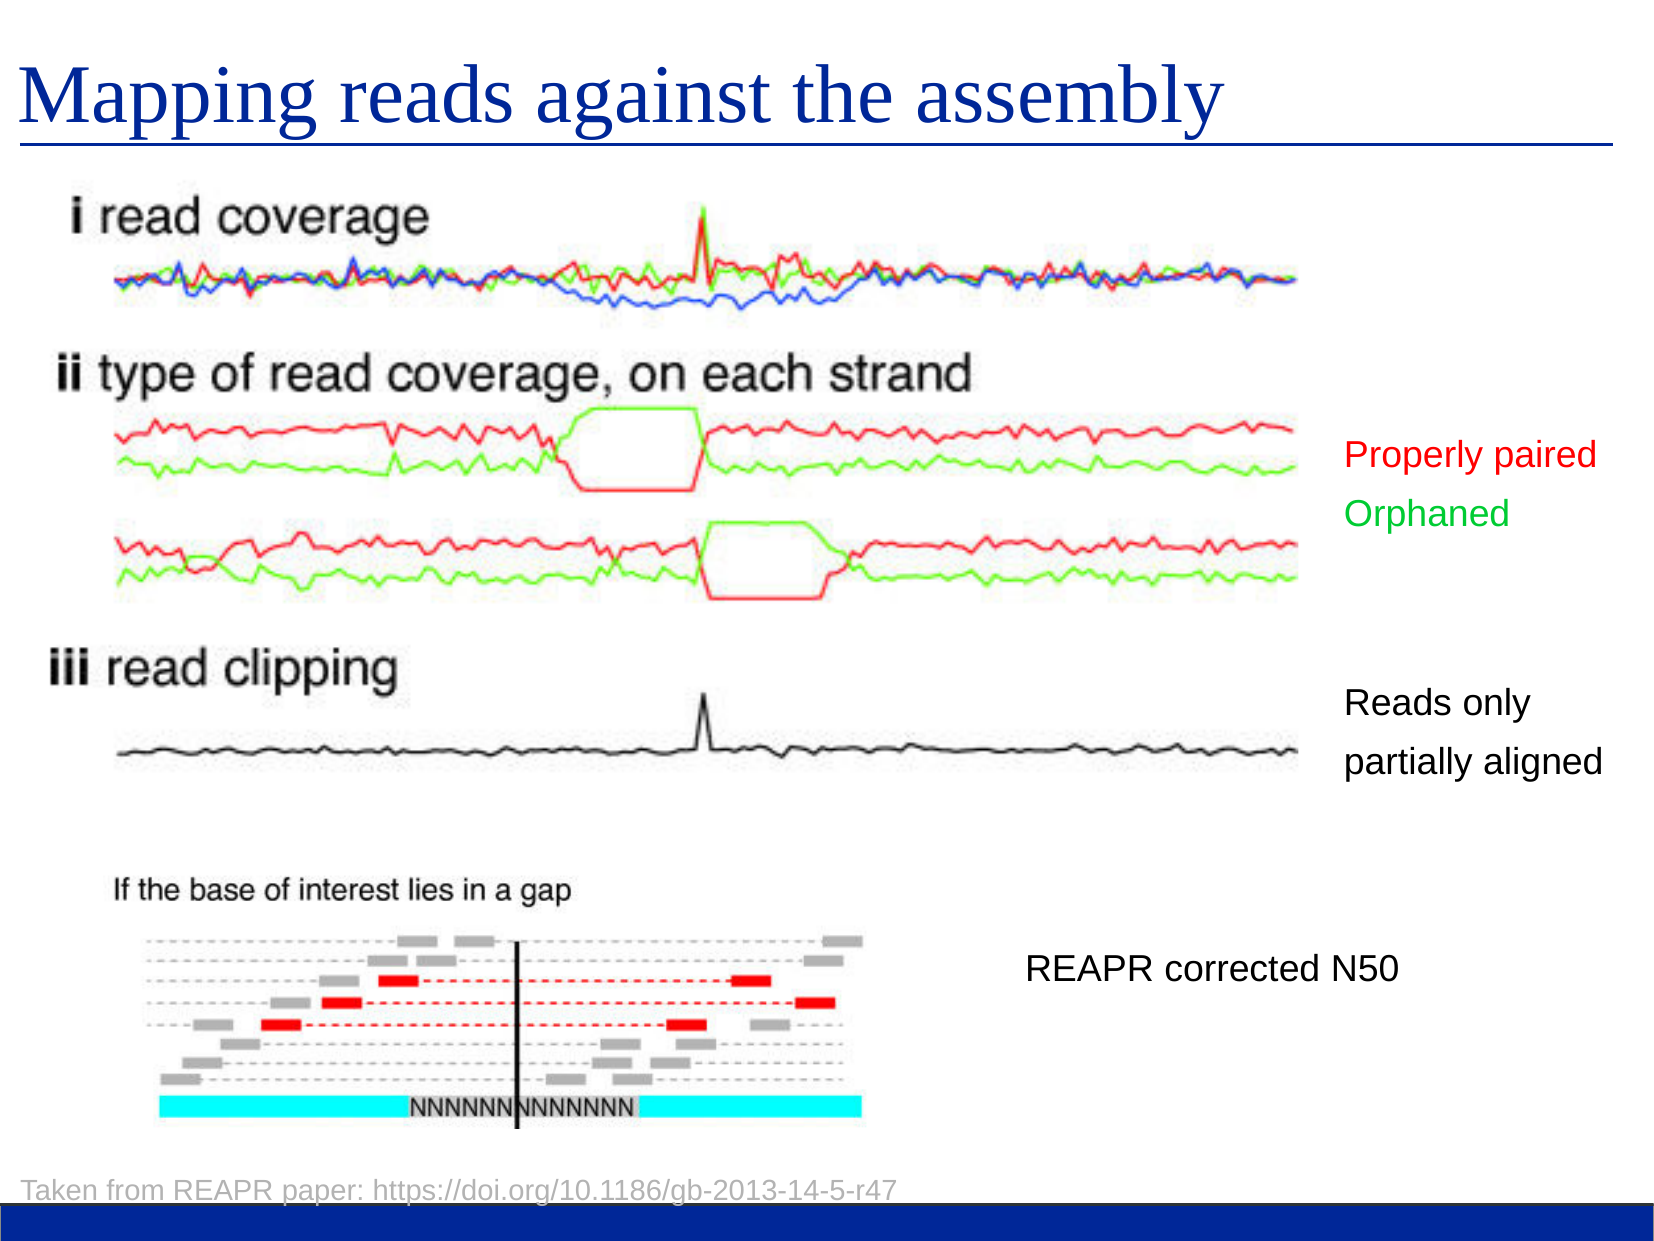

# Mapping reads against the assembly
Properly paired
Orphaned
Reads only
partially aligned
REAPR corrected N50
Taken from REAPR paper: https://doi.org/10.1186/gb-2013-14-5-r47